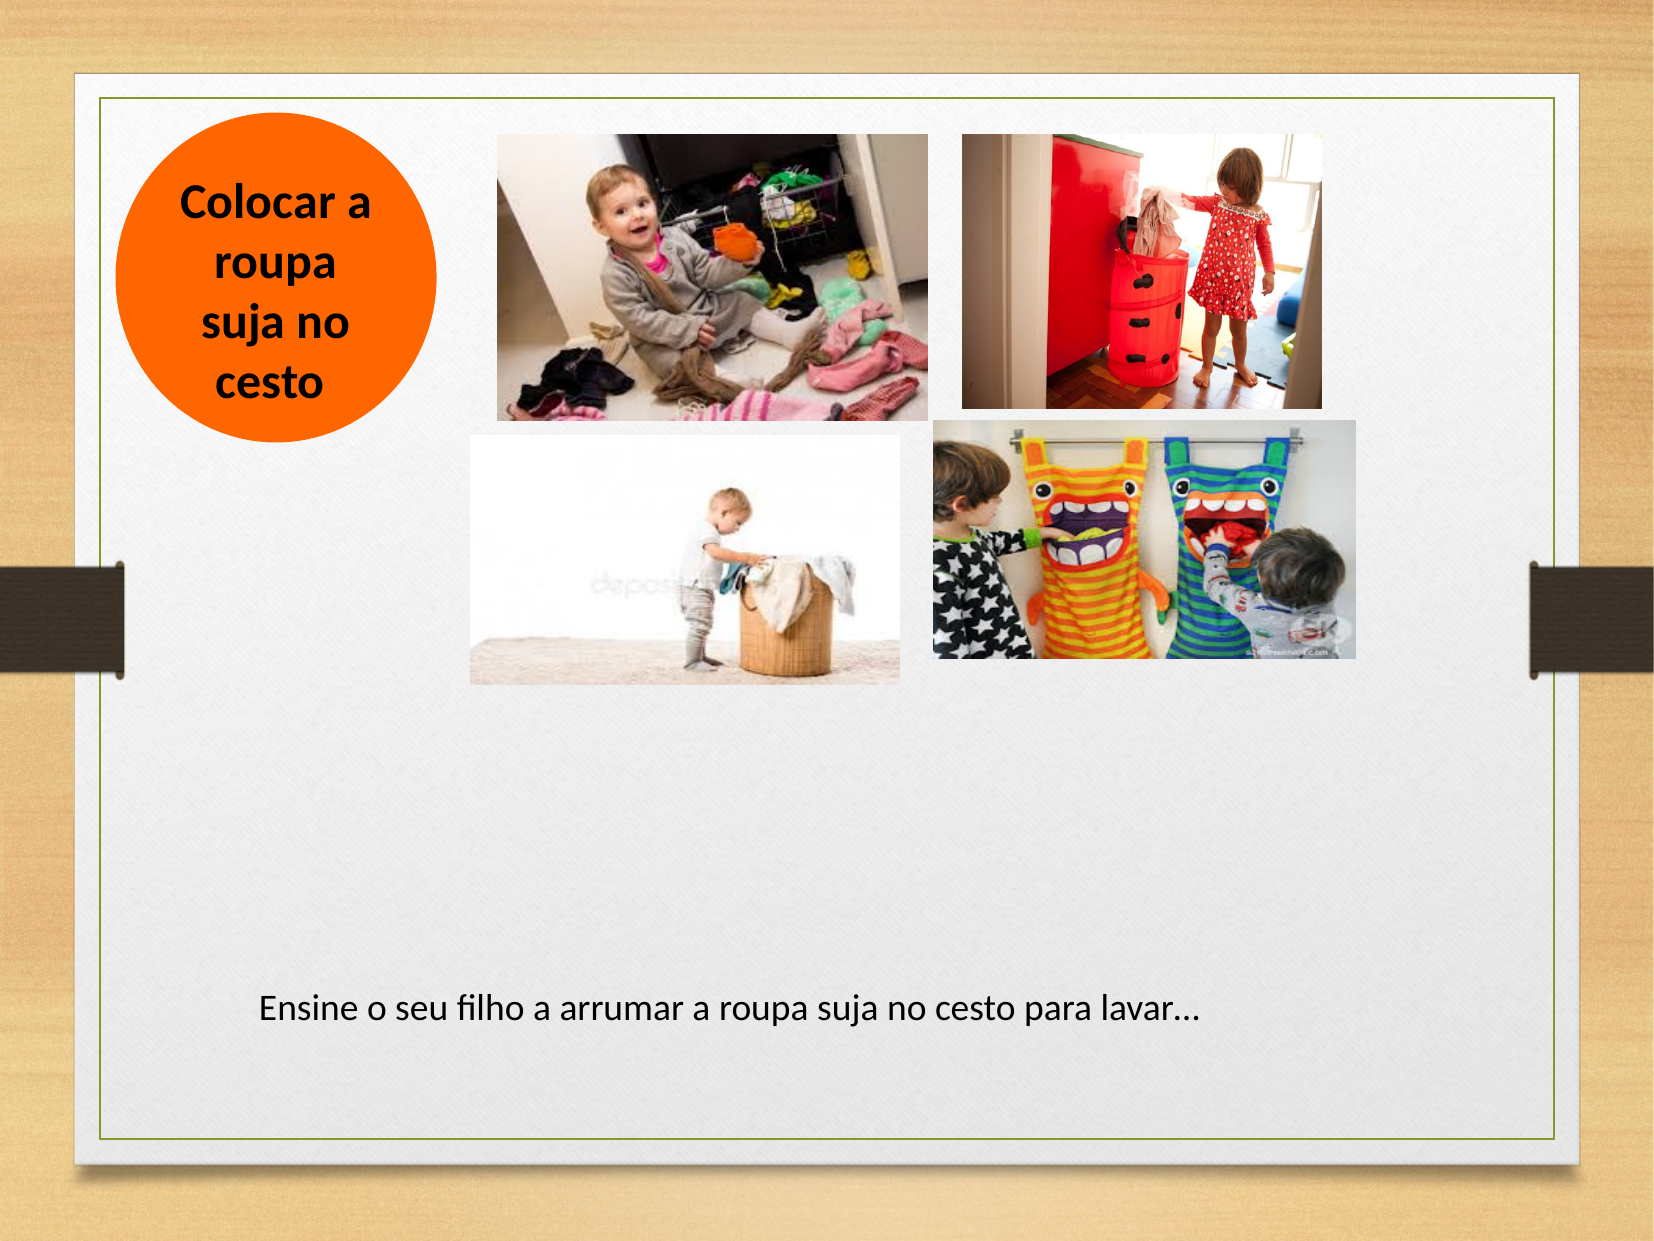

Colocar a roupa suja no cesto
Ensine o seu filho a arrumar a roupa suja no cesto para lavar…